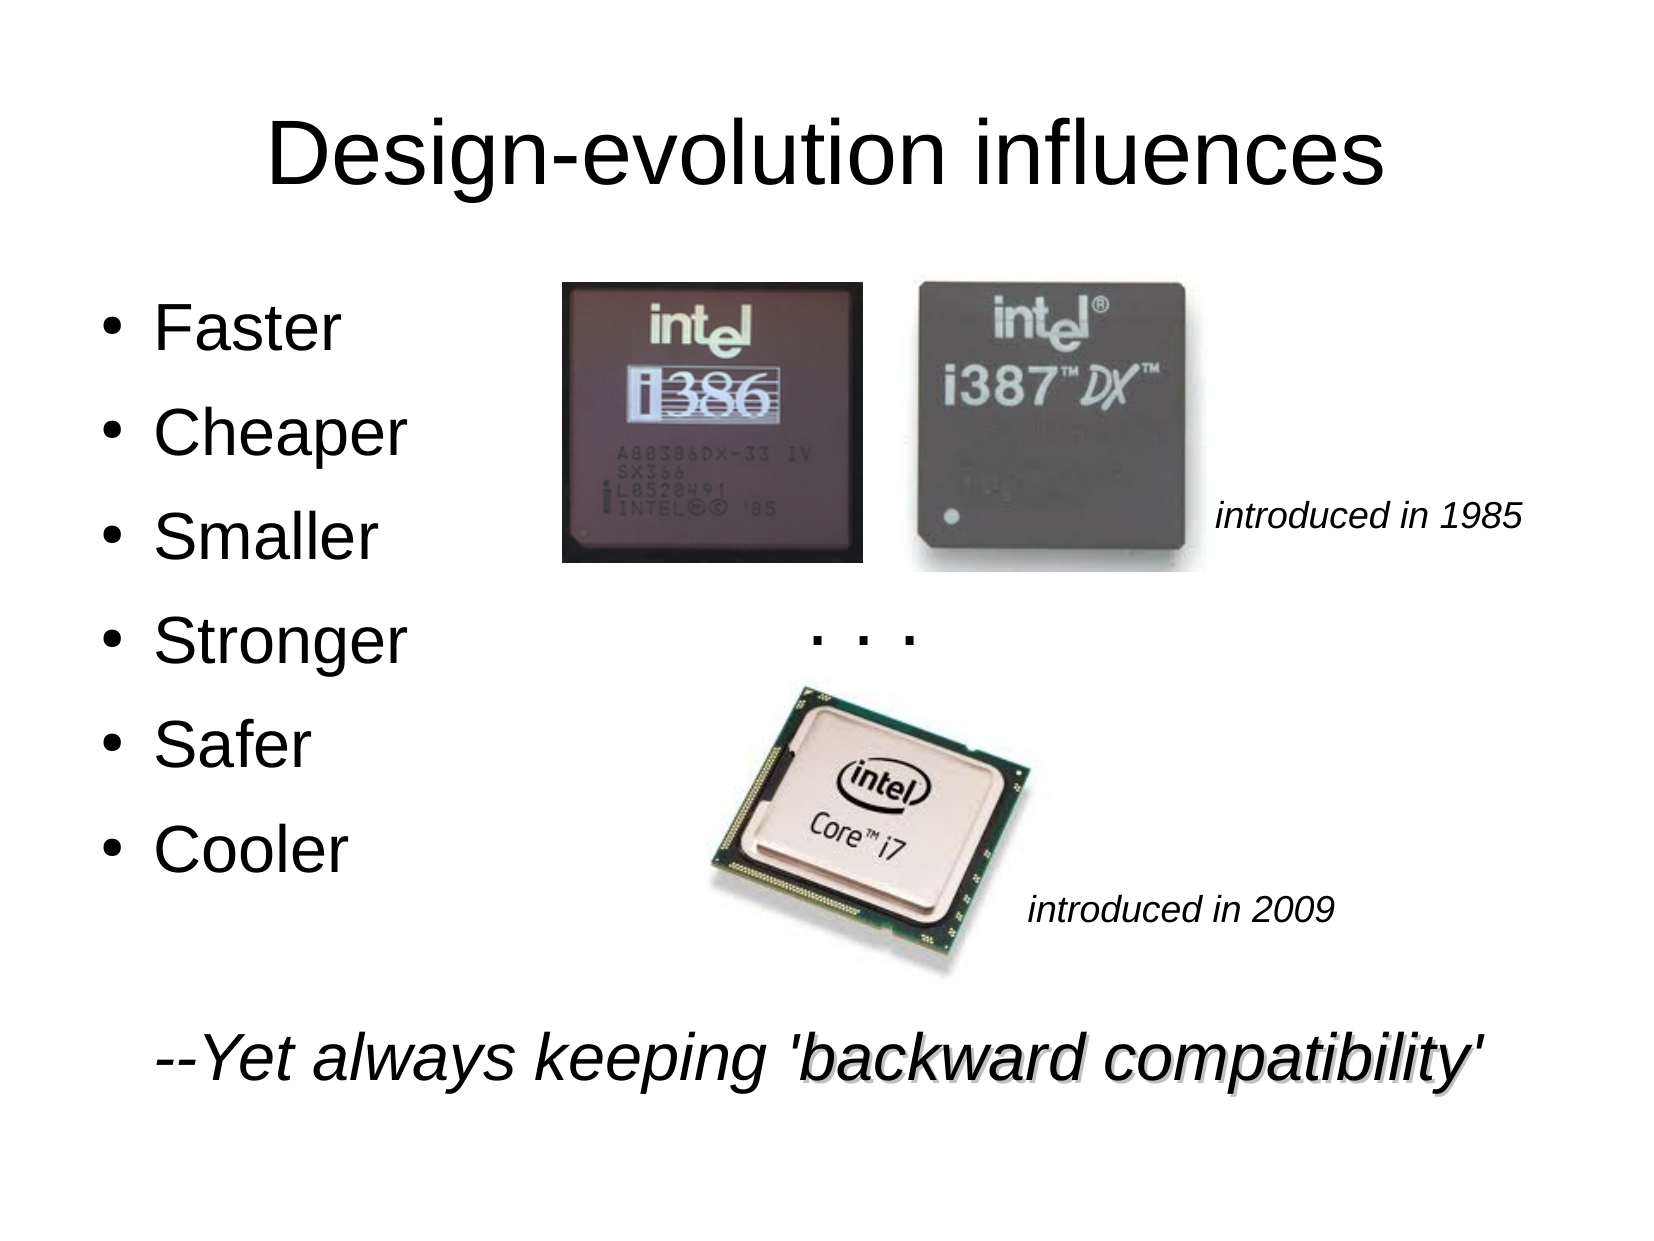

# Design-evolution influences
Faster
Cheaper
Smaller
Stronger
Safer
Cooler
--Yet always keeping 'backward compatibility'
introduced in 1985
. . .
introduced in 2009